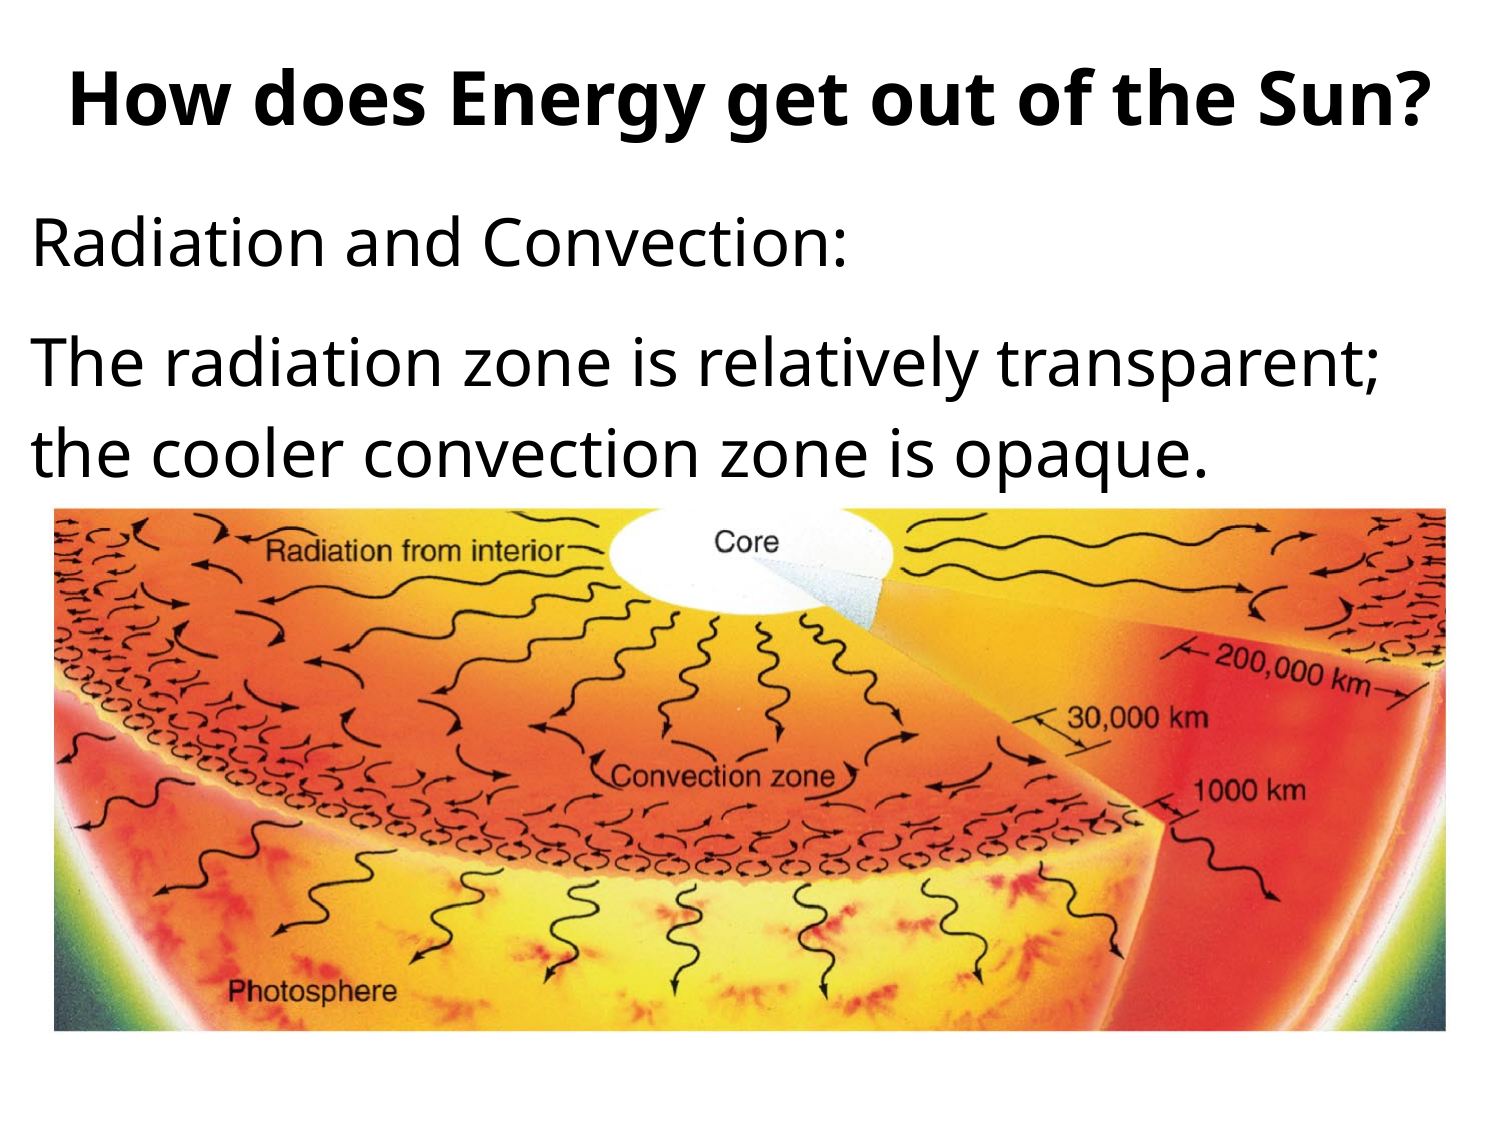

# How does Energy get out of the Sun?
Radiation and Convection:
The radiation zone is relatively transparent; the cooler convection zone is opaque.